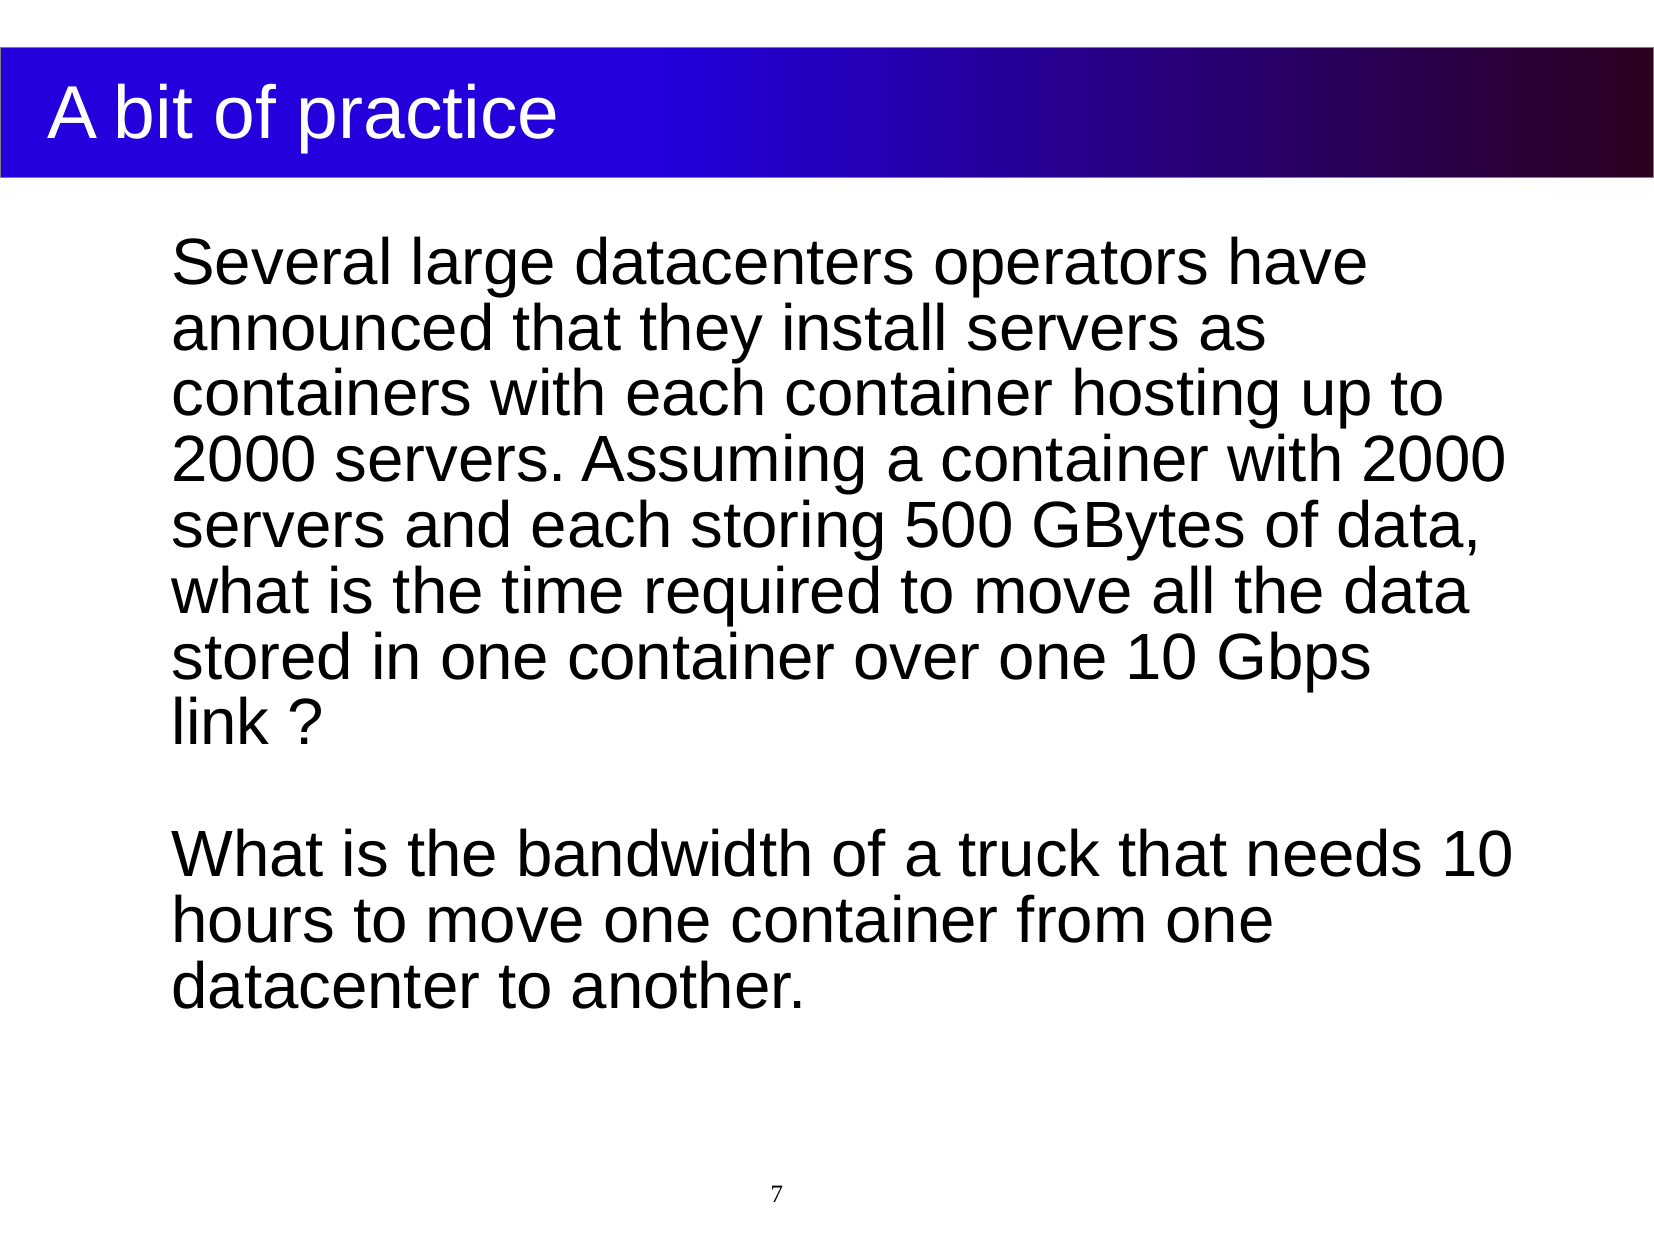

# A bit of practice
Several large datacenters operators have
announced that they install servers as
containers with each container hosting up to
2000 servers. Assuming a container with 2000
servers and each storing 500 GBytes of data,
what is the time required to move all the data
stored in one container over one 10 Gbps link ?
What is the bandwidth of a truck that needs 10
hours to move one container from one
datacenter to another.